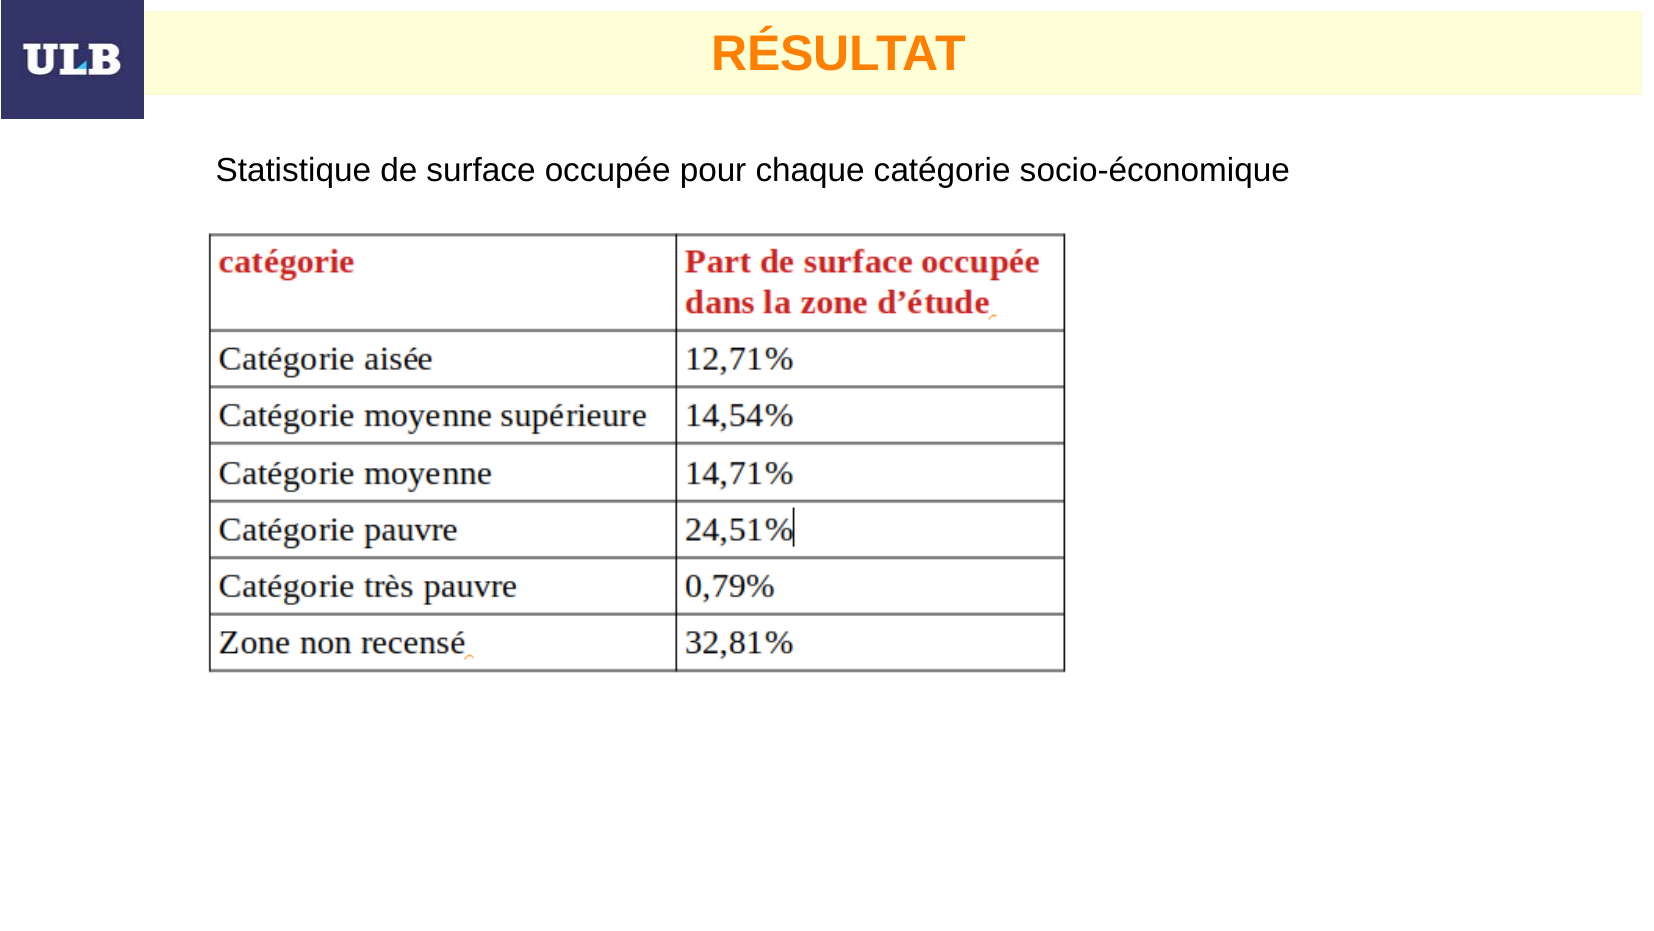

RÉSULTAT
Commentaires & Notes
Statistique de surface occupée pour chaque catégorie socio-économique